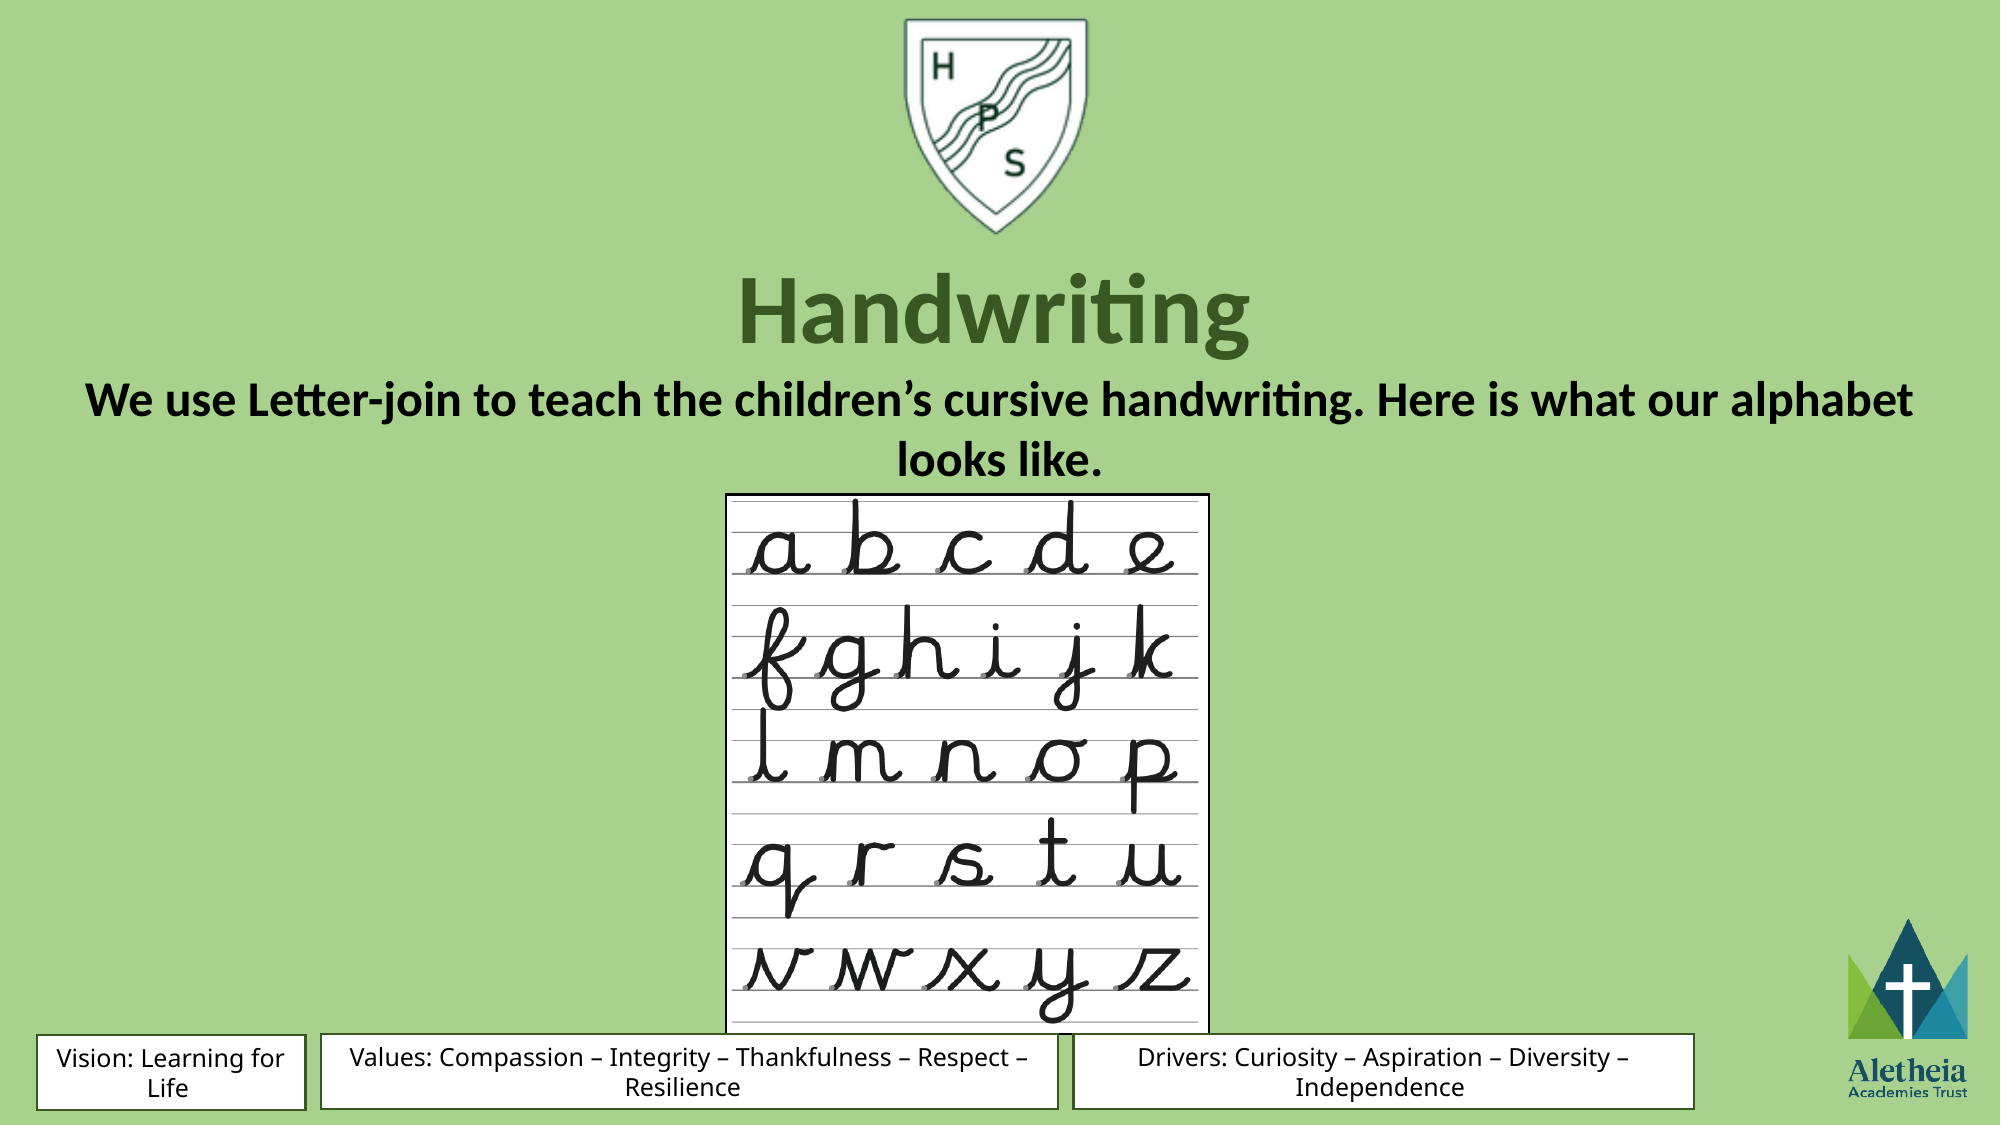

Handwriting
We use Letter-join to teach the children’s cursive handwriting. Here is what our alphabet looks like.
Values: Compassion – Integrity – Thankfulness – Respect – Resilience
Drivers: Curiosity – Aspiration – Diversity – Independence
Vision: Learning for Life